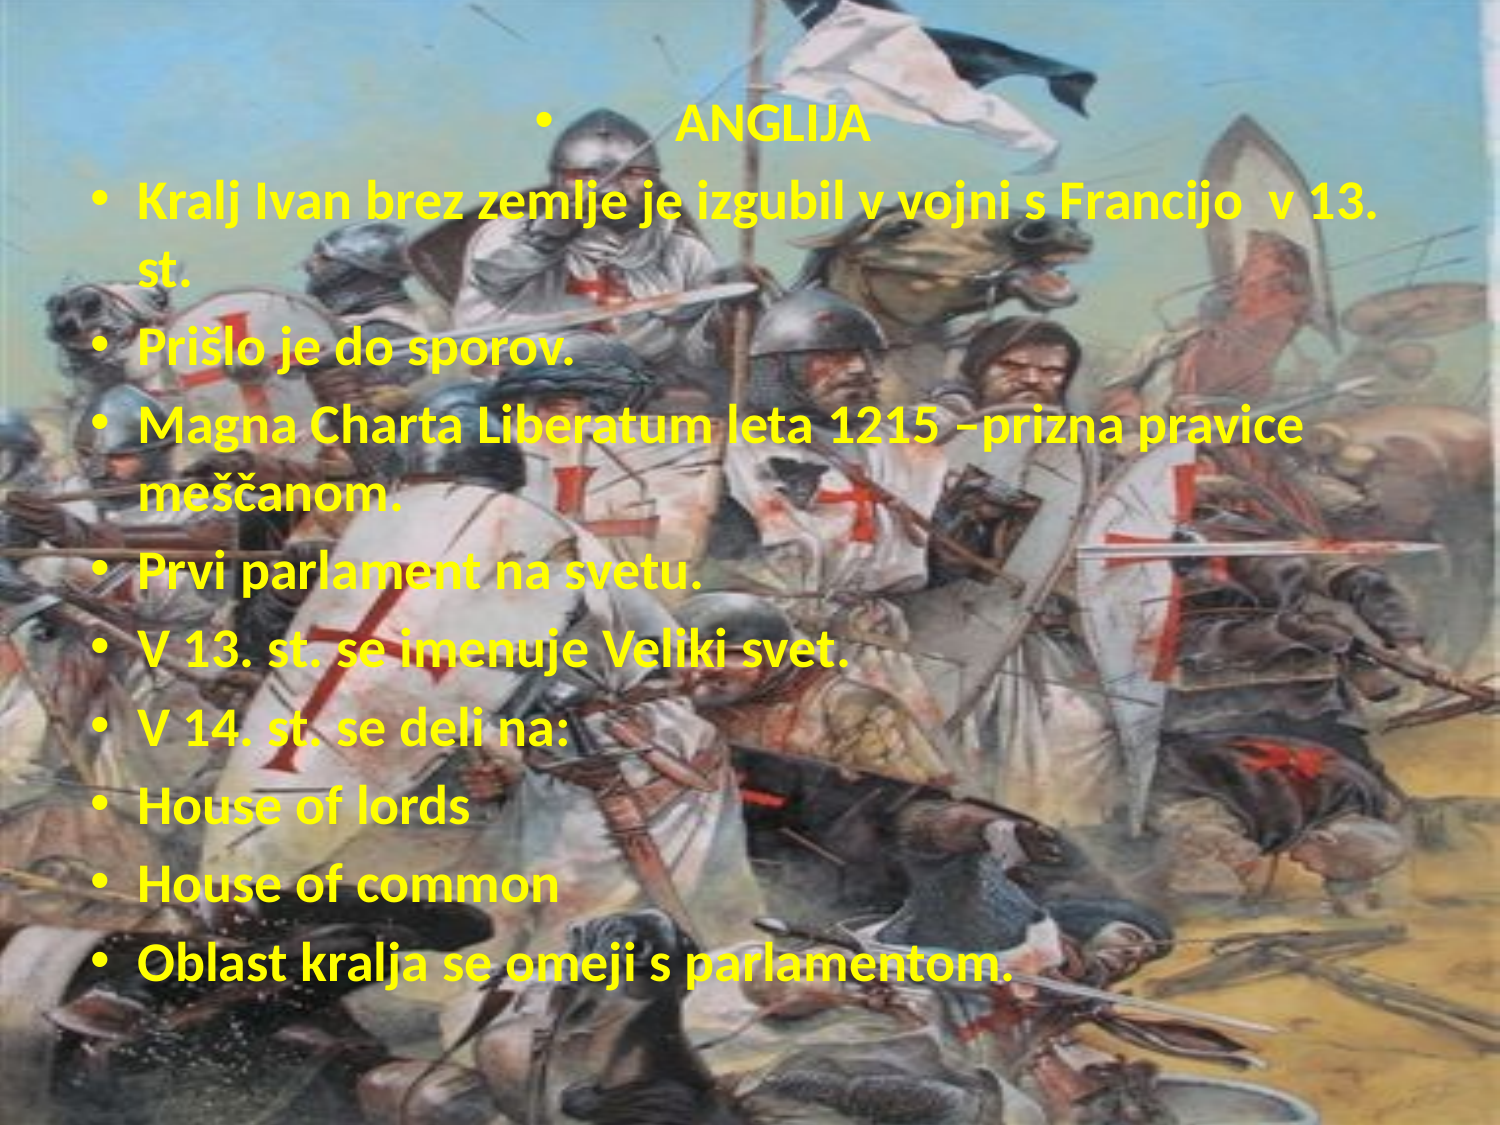

#
ANGLIJA
Kralj Ivan brez zemlje je izgubil v vojni s Francijo v 13. st.
Prišlo je do sporov.
Magna Charta Liberatum leta 1215 –prizna pravice meščanom.
Prvi parlament na svetu.
V 13. st. se imenuje Veliki svet.
V 14. st. se deli na:
House of lords
House of common
Oblast kralja se omeji s parlamentom.